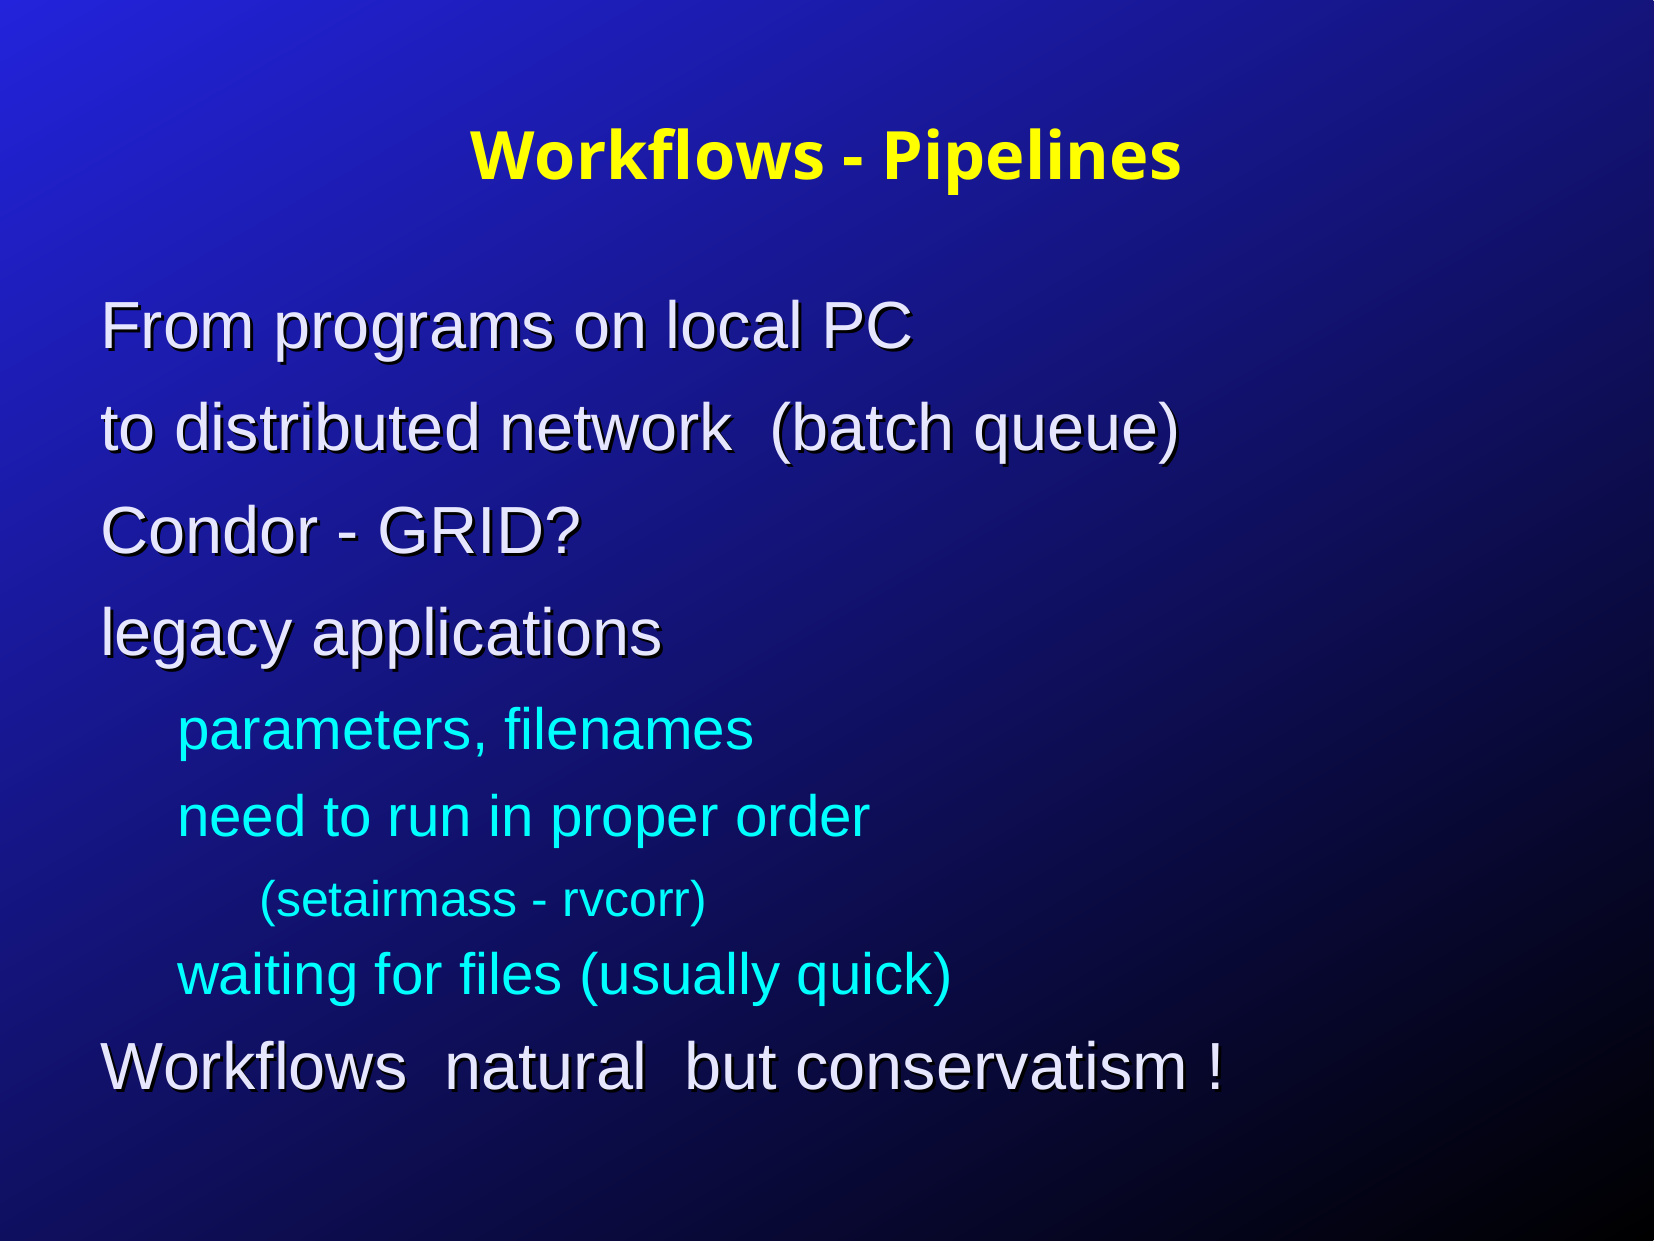

# Workflows - Pipelines
From programs on local PC
to distributed network (batch queue)
Condor - GRID?
legacy applications
parameters, filenames
need to run in proper order
(setairmass - rvcorr)
waiting for files (usually quick)
Workflows natural but conservatism !